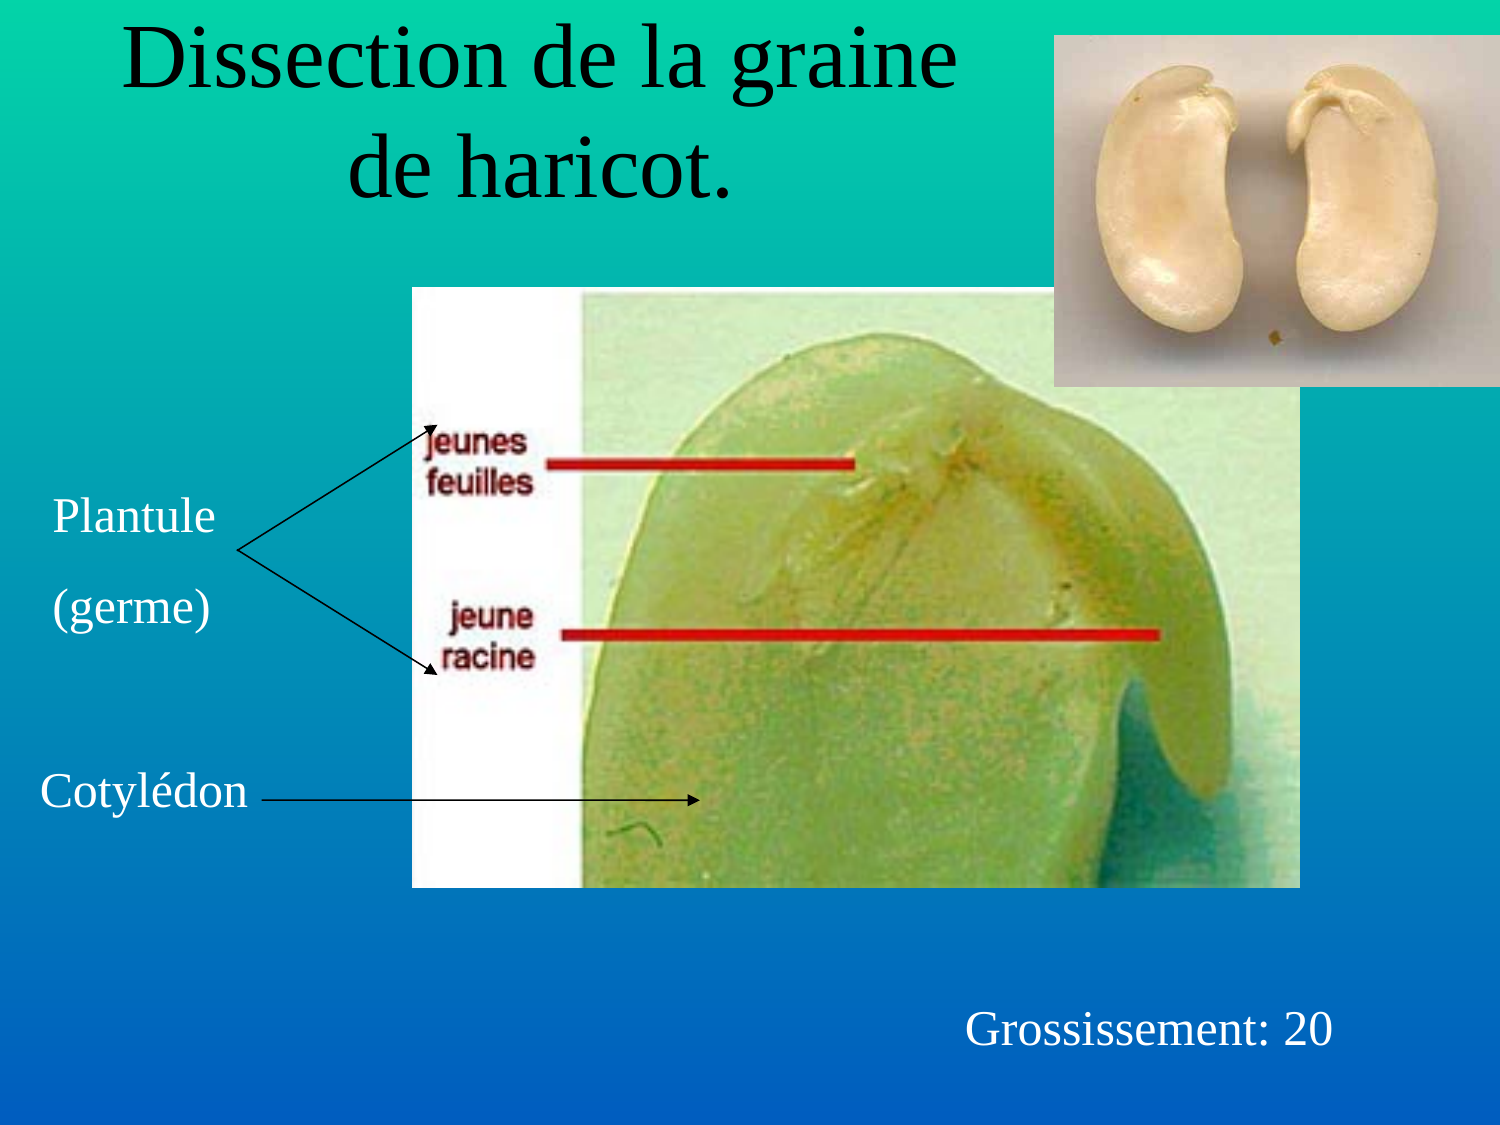

Dissection de la graine de haricot.
Plantule
(germe)
Cotylédon
Grossissement: 20